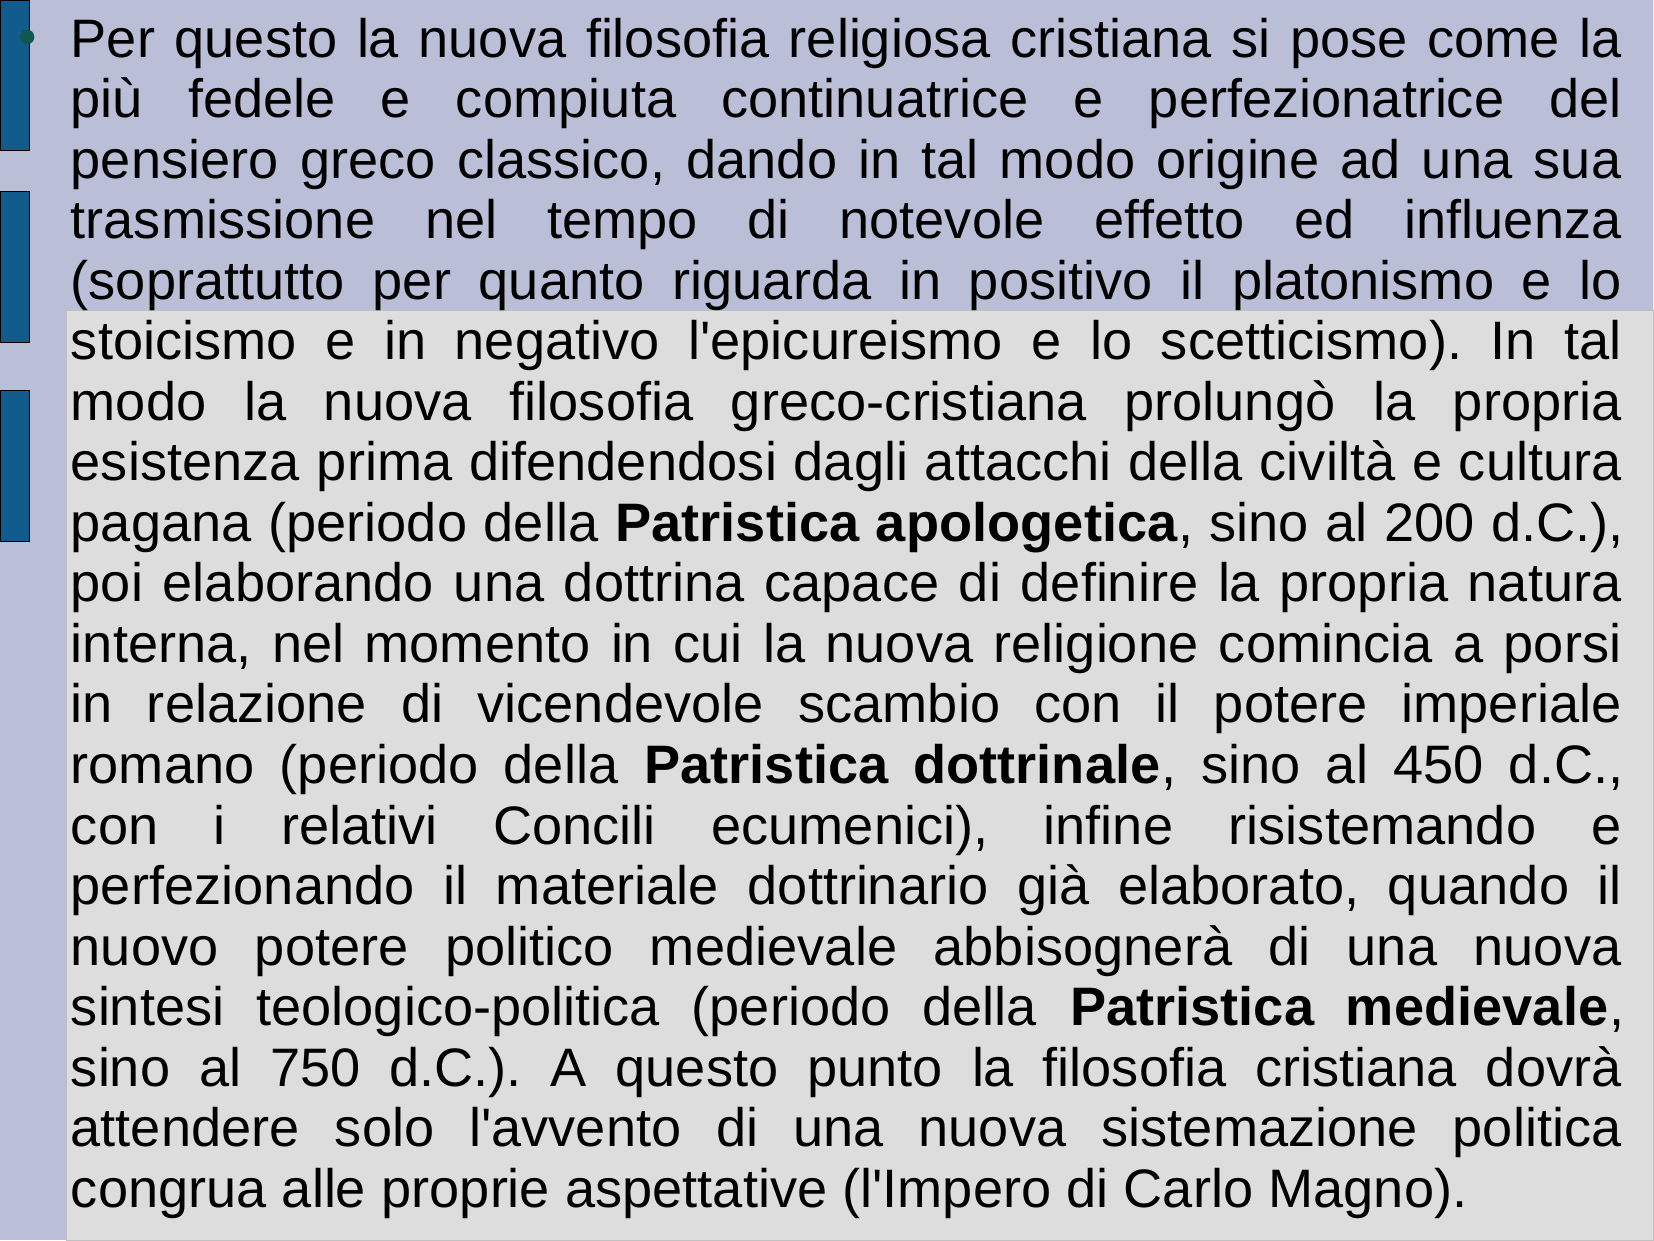

Per questo la nuova filosofia religiosa cristiana si pose come la più fedele e compiuta continuatrice e perfezionatrice del pensiero greco classico, dando in tal modo origine ad una sua trasmissione nel tempo di notevole effetto ed influenza (soprattutto per quanto riguarda in positivo il platonismo e lo stoicismo e in negativo l'epicureismo e lo scetticismo). In tal modo la nuova filosofia greco-cristiana prolungò la propria esistenza prima difendendosi dagli attacchi della civiltà e cultura pagana (periodo della Patristica apologetica, sino al 200 d.C.), poi elaborando una dottrina capace di definire la propria natura interna, nel momento in cui la nuova religione comincia a porsi in relazione di vicendevole scambio con il potere imperiale romano (periodo della Patristica dottrinale, sino al 450 d.C., con i relativi Concili ecumenici), infine risistemando e perfezionando il materiale dottrinario già elaborato, quando il nuovo potere politico medievale abbisognerà di una nuova sintesi teologico-politica (periodo della Patristica medievale, sino al 750 d.C.). A questo punto la filosofia cristiana dovrà attendere solo l'avvento di una nuova sistemazione politica congrua alle proprie aspettative (l'Impero di Carlo Magno).
#